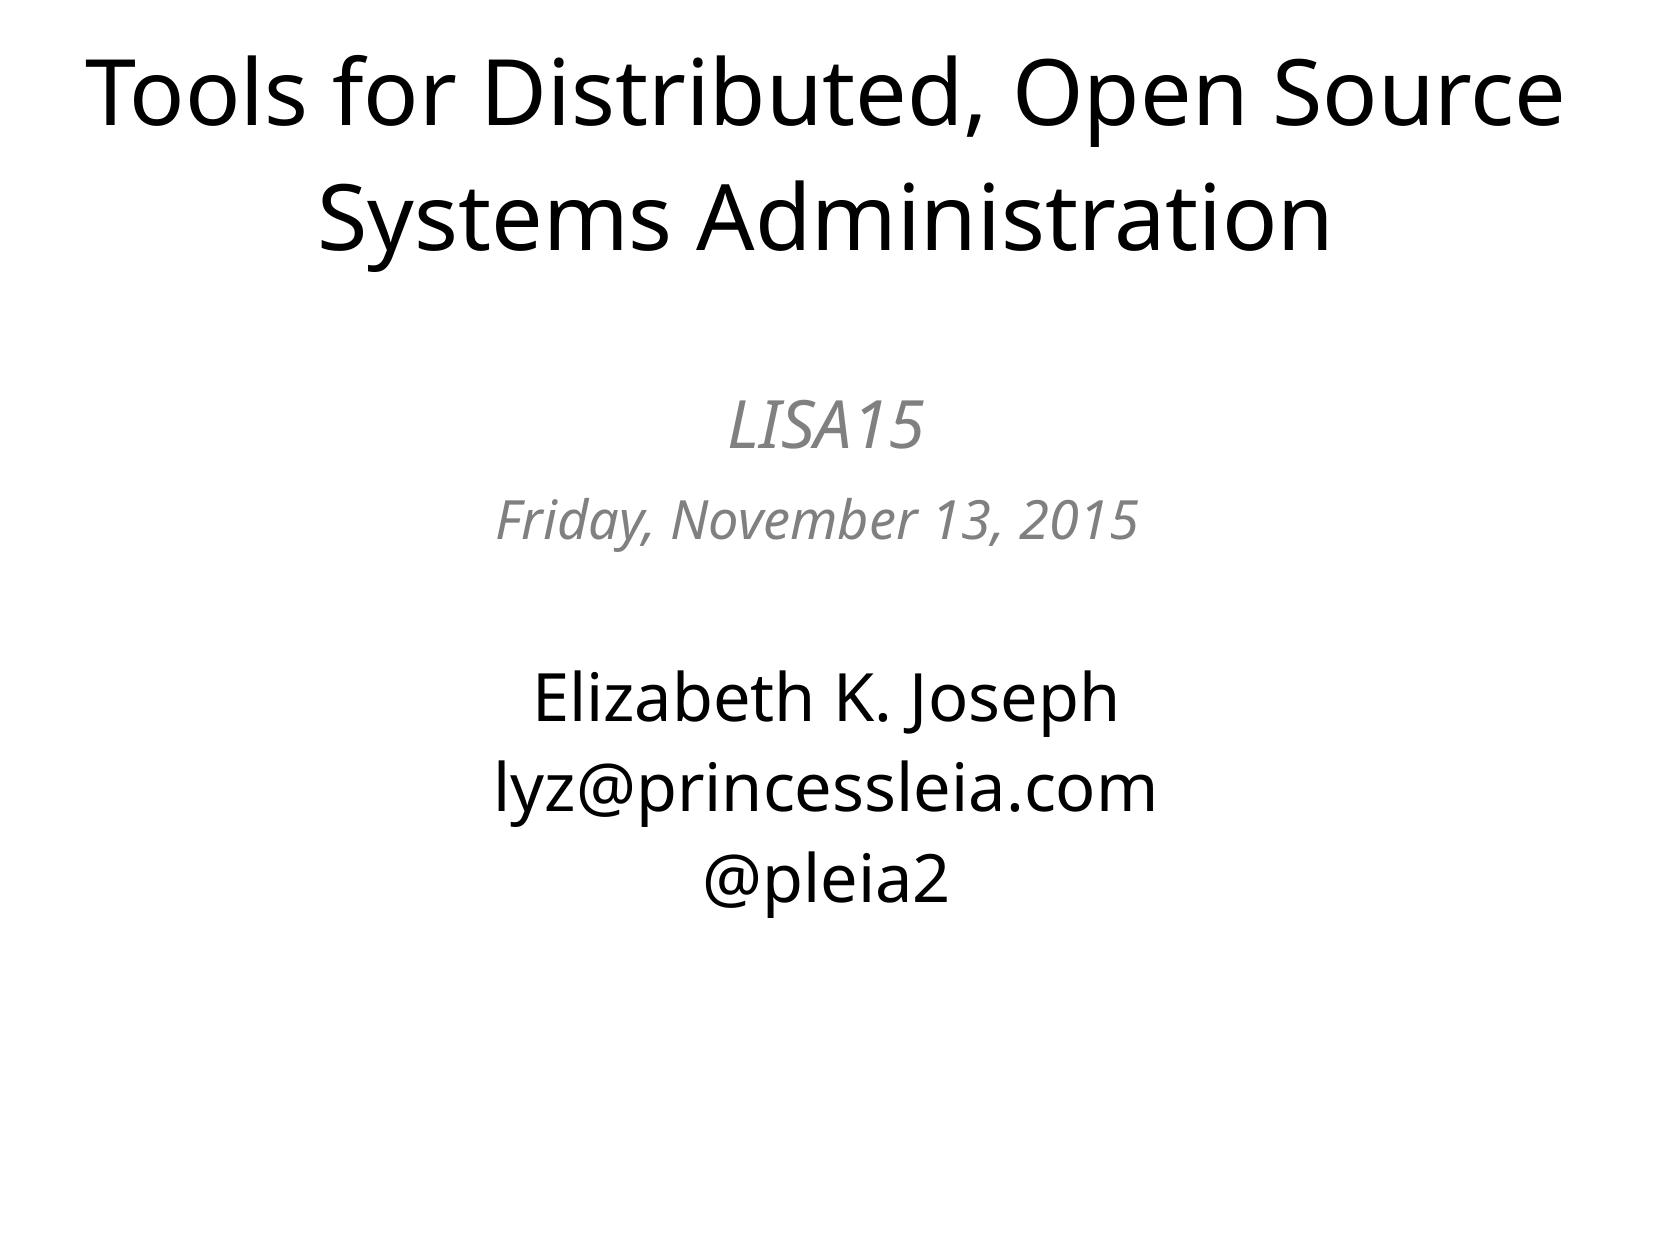

# Tools for Distributed, Open Source Systems Administration
LISA15
Friday, November 13, 2015
Elizabeth K. Joseph
lyz@princessleia.com
@pleia2